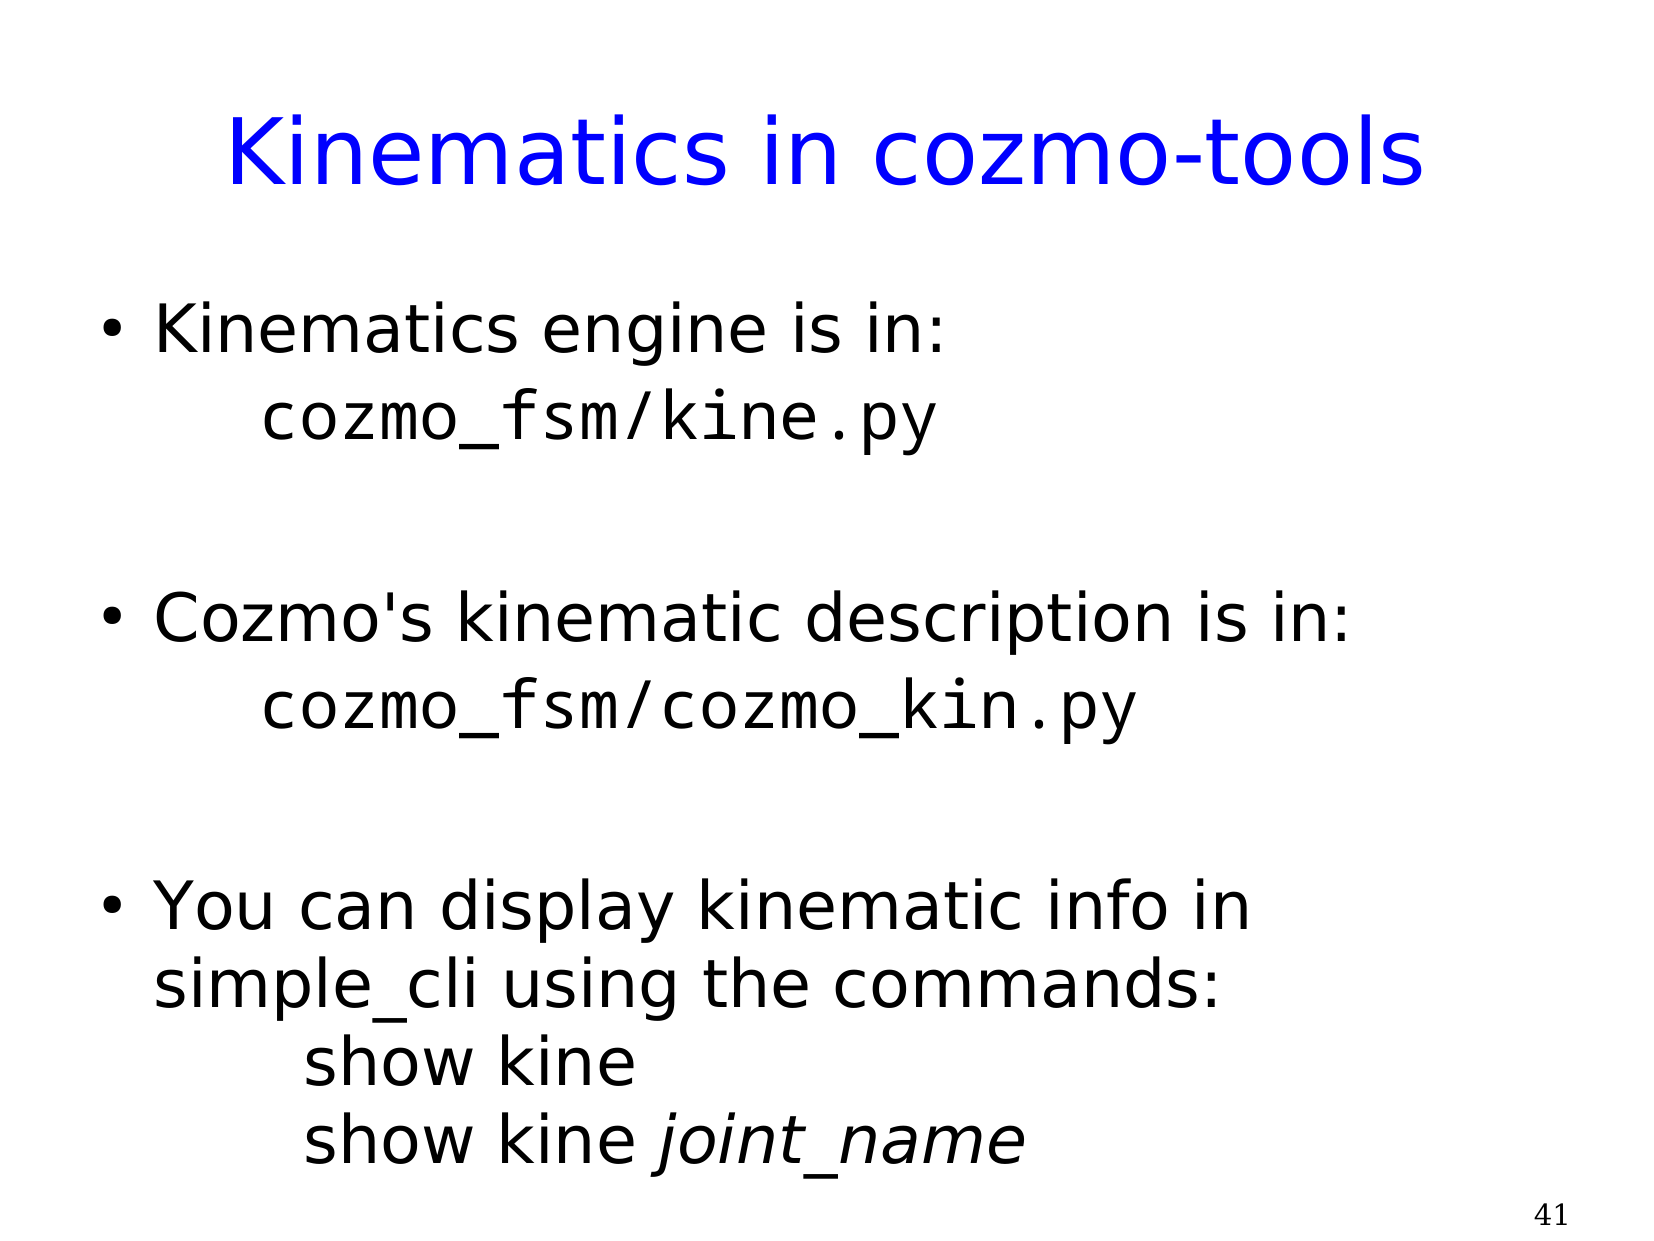

# Kinematics in cozmo-tools
Kinematics engine is in:
 cozmo_fsm/kine.py
Cozmo's kinematic description is in:
 cozmo_fsm/cozmo_kin.py
You can display kinematic info in simple_cli using the commands:
		show kine
		show kine joint_name
41